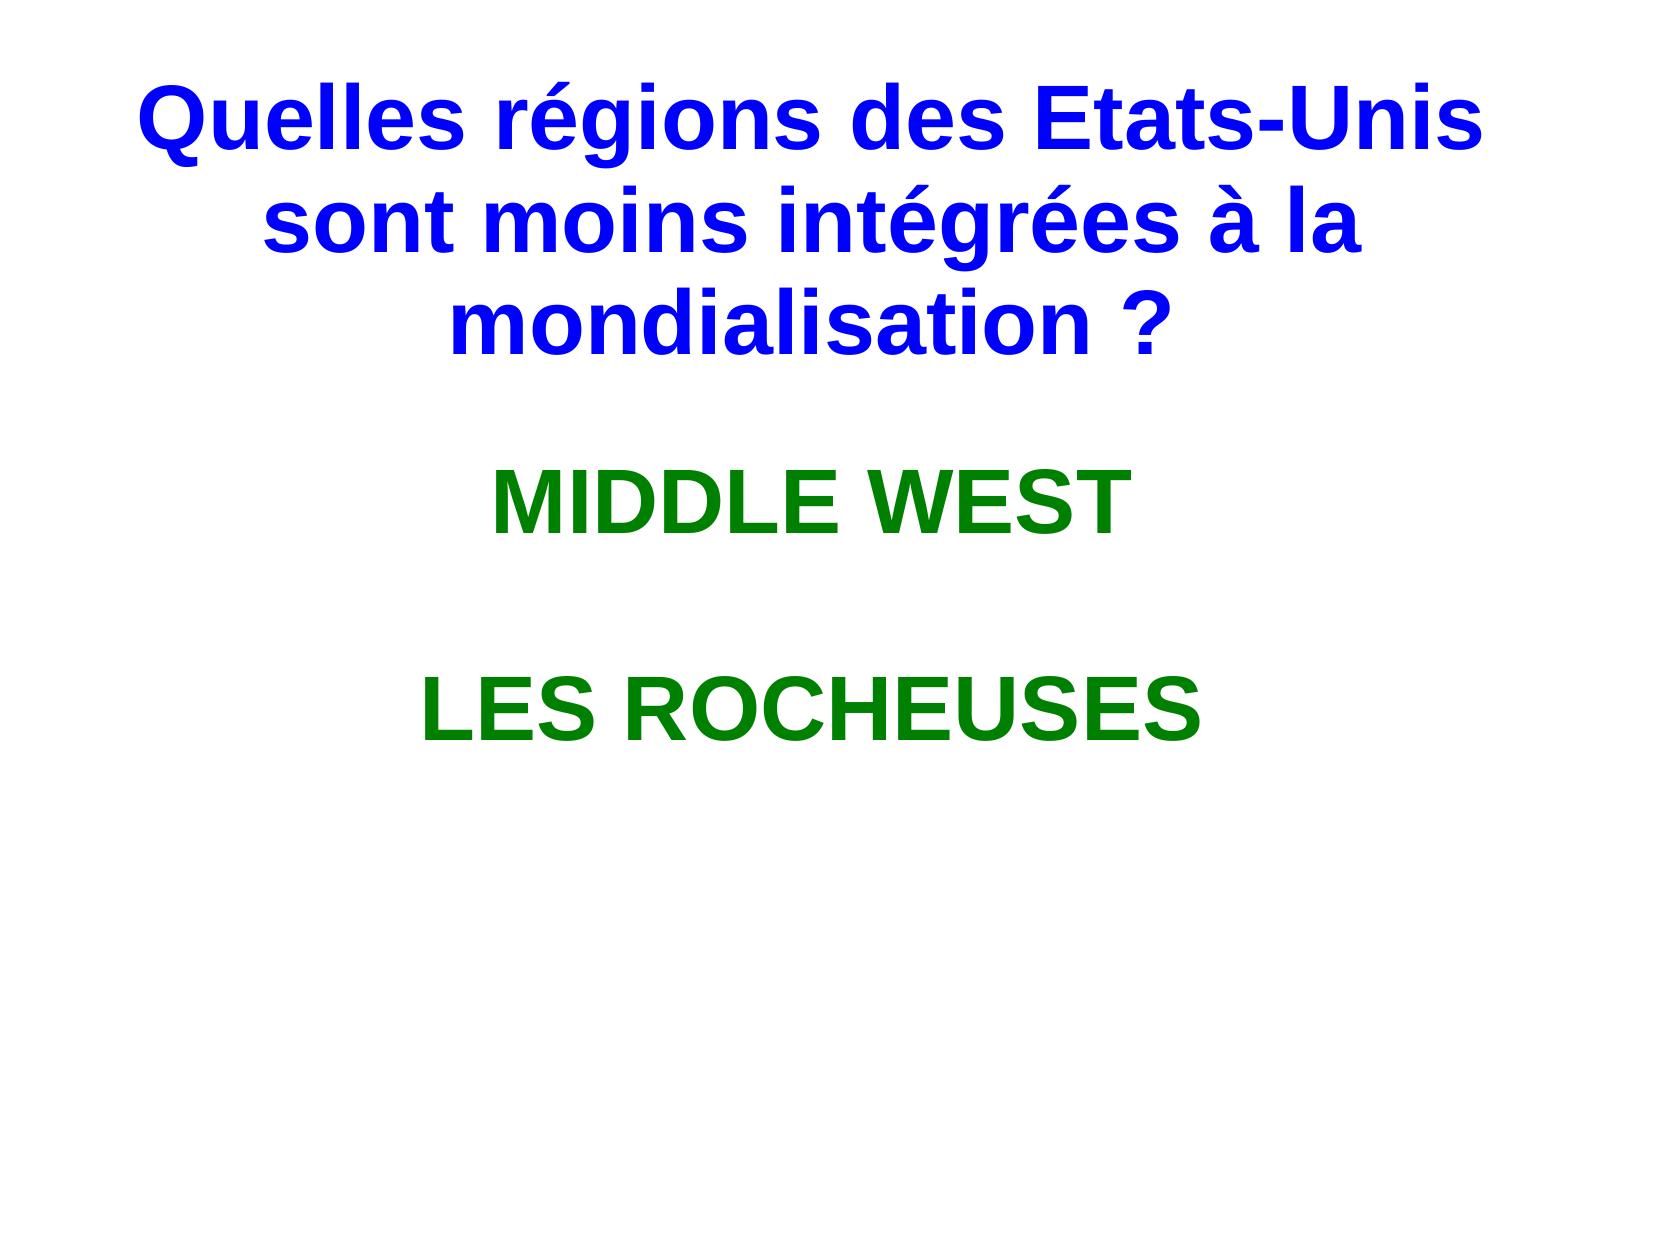

Quelles régions des Etats-Unis sont moins intégrées à la mondialisation ?
MIDDLE WEST
LES ROCHEUSES